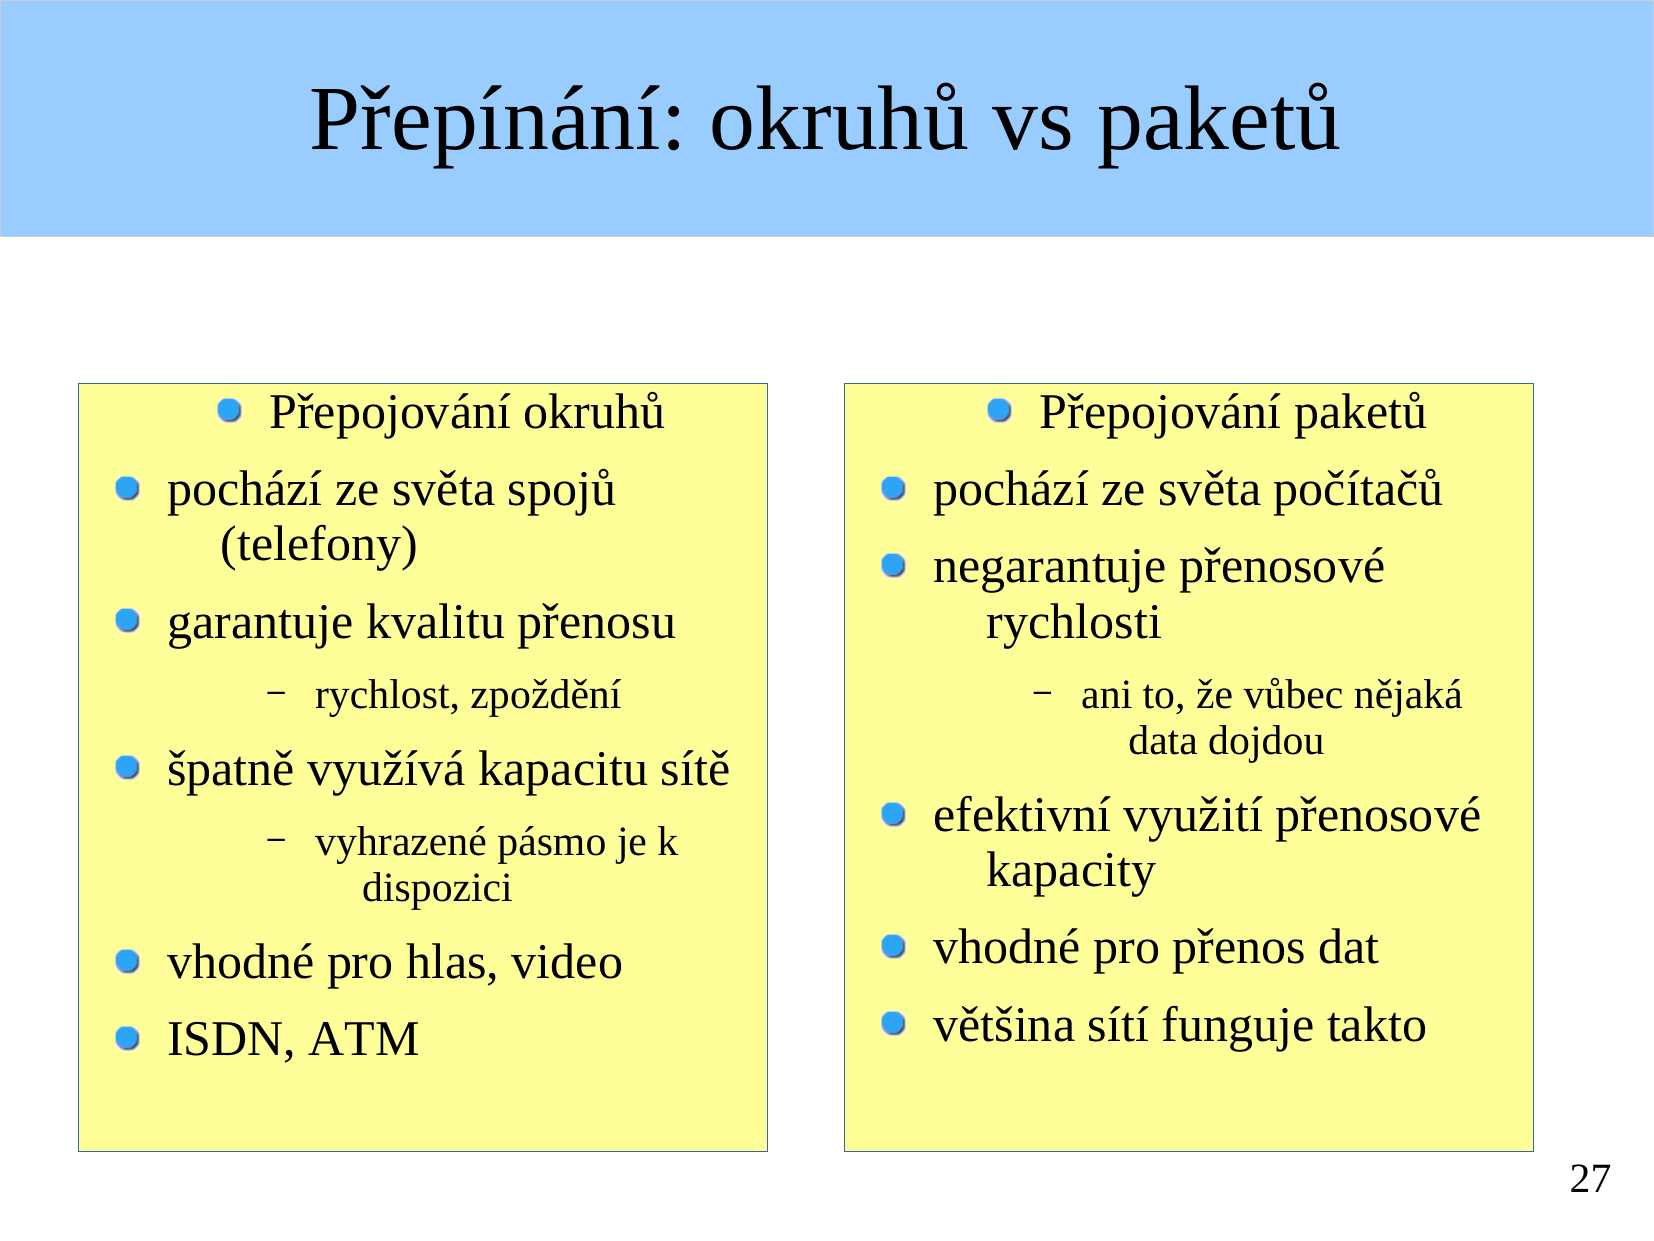

Přepínání: okruhů vs paketů
# Přepojování okruhů
pochází ze světa spojů (telefony)
garantuje kvalitu přenosu
rychlost, zpoždění
špatně využívá kapacitu sítě
vyhrazené pásmo je k dispozici
vhodné pro hlas, video
ISDN, ATM
Přepojování paketů
pochází ze světa počítačů
negarantuje přenosové rychlosti
ani to, že vůbec nějaká data dojdou
efektivní využití přenosové kapacity
vhodné pro přenos dat
většina sítí funguje takto